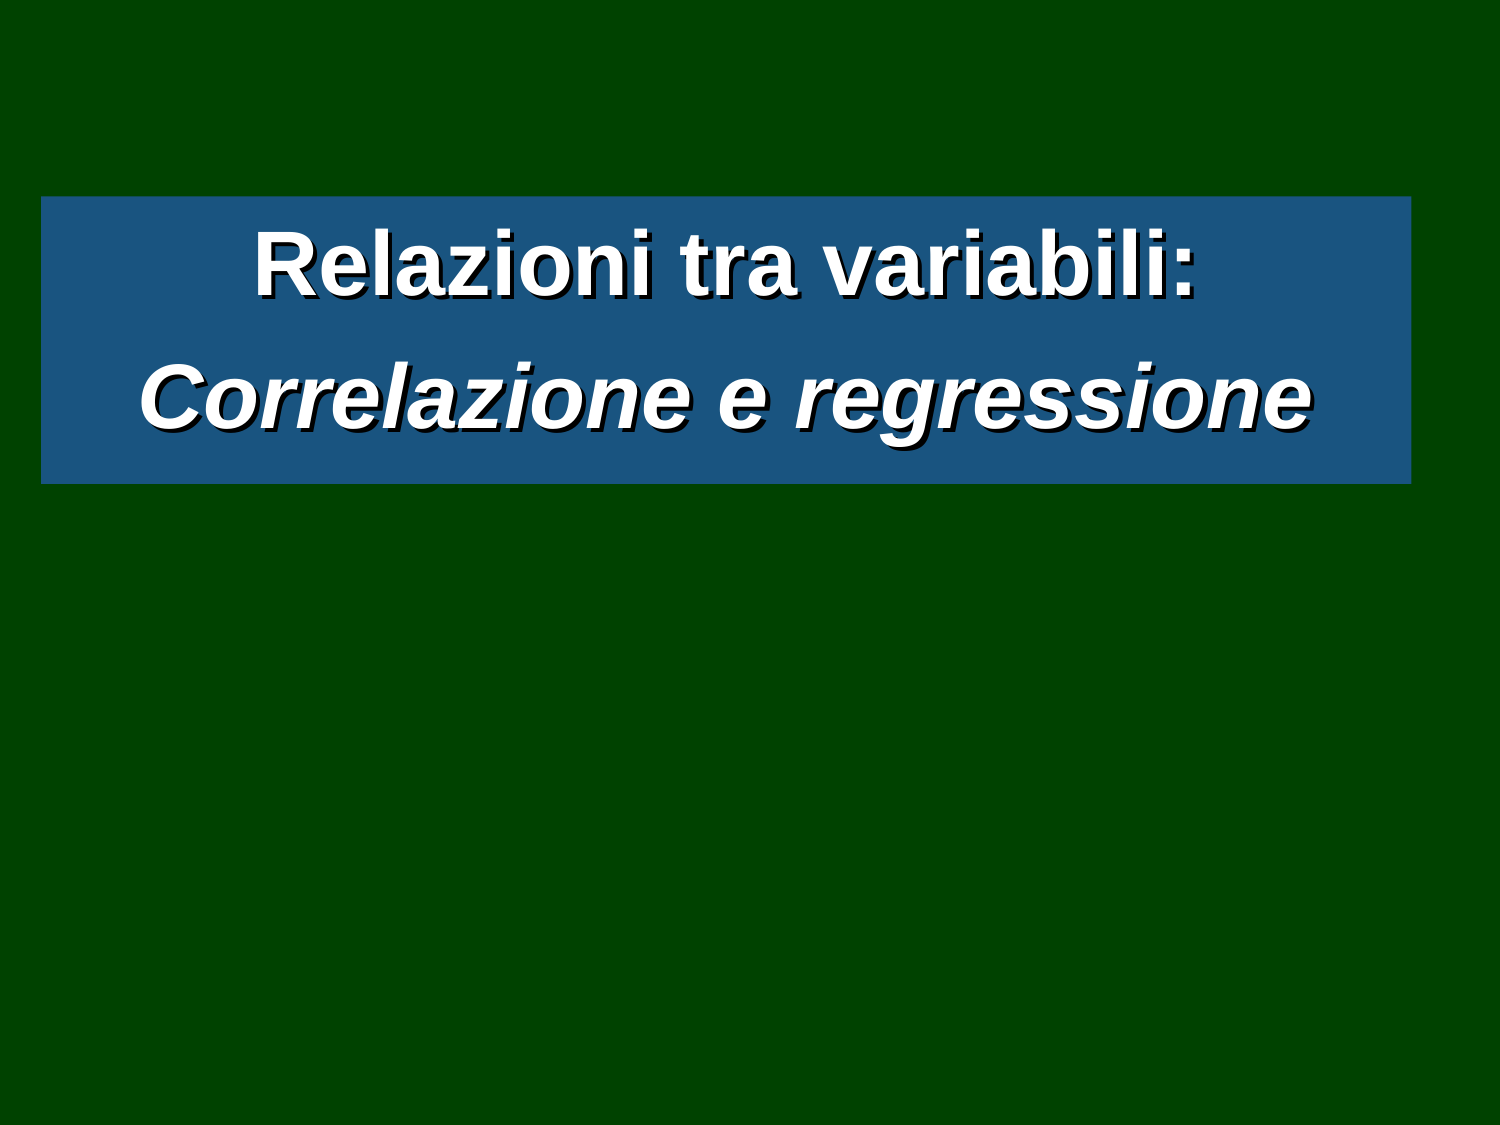

# Relazioni tra variabili:
Correlazione e regressione